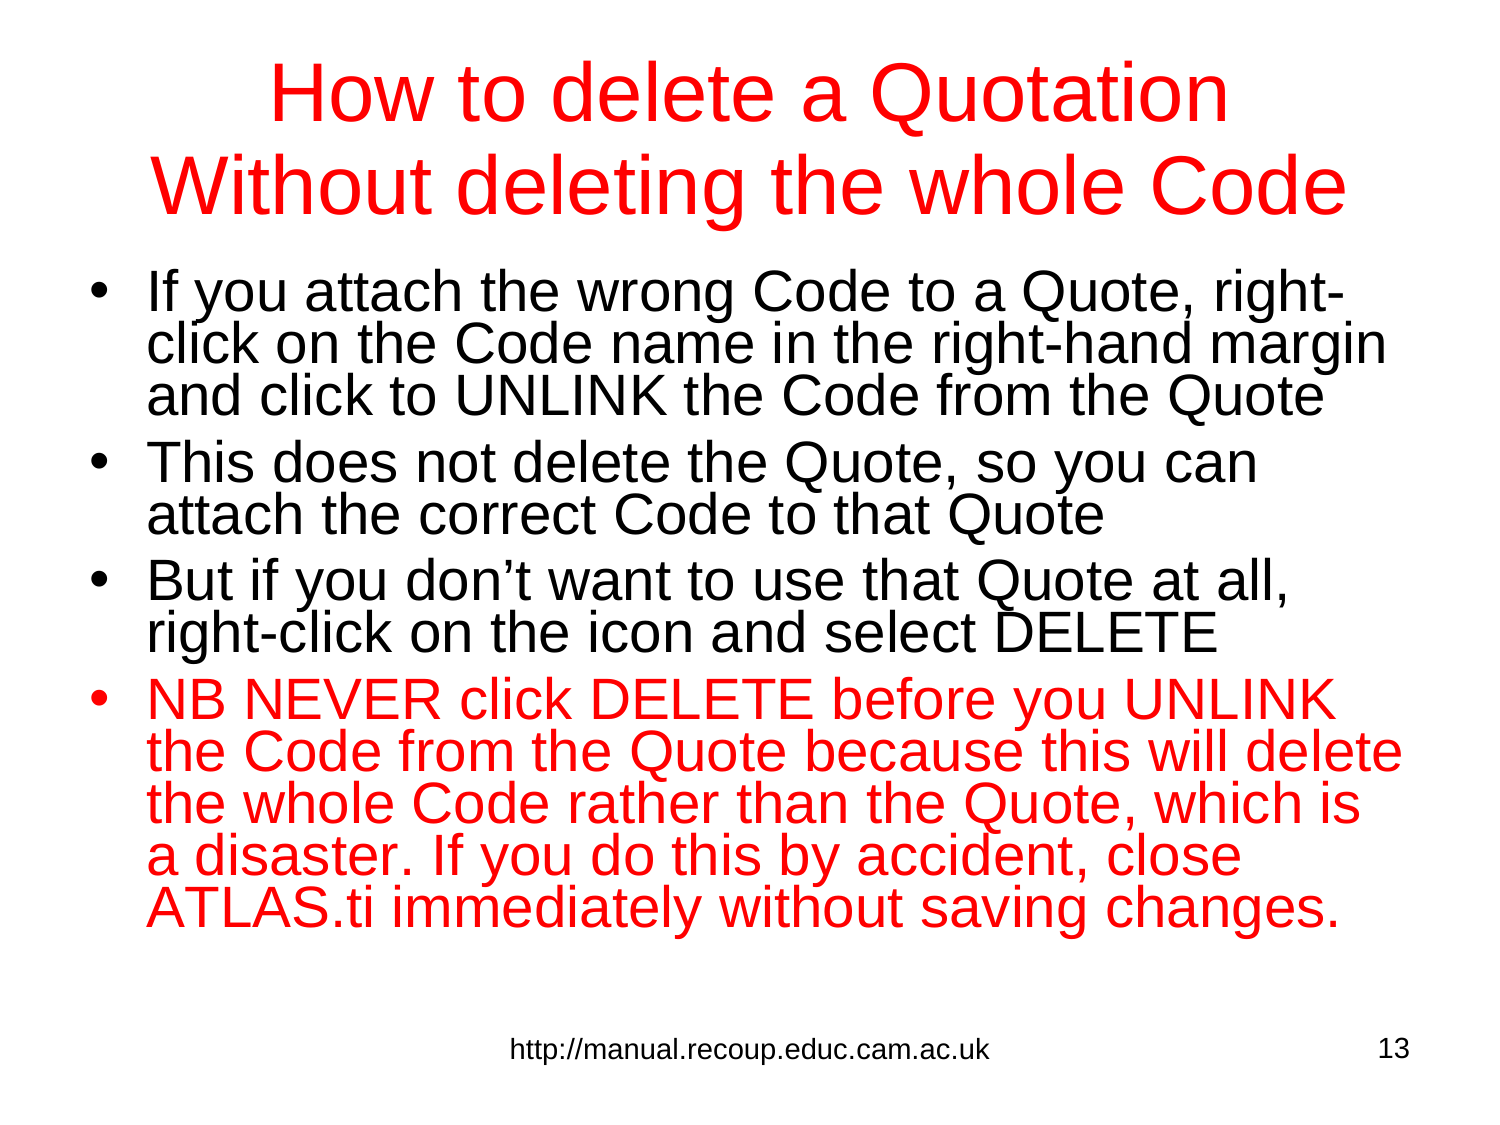

# How to delete a Quotation Without deleting the whole Code
If you attach the wrong Code to a Quote, right-click on the Code name in the right-hand margin and click to UNLINK the Code from the Quote
This does not delete the Quote, so you can attach the correct Code to that Quote
But if you don’t want to use that Quote at all, right-click on the icon and select DELETE
NB NEVER click DELETE before you UNLINK the Code from the Quote because this will delete the whole Code rather than the Quote, which is a disaster. If you do this by accident, close ATLAS.ti immediately without saving changes.
13
http://manual.recoup.educ.cam.ac.uk